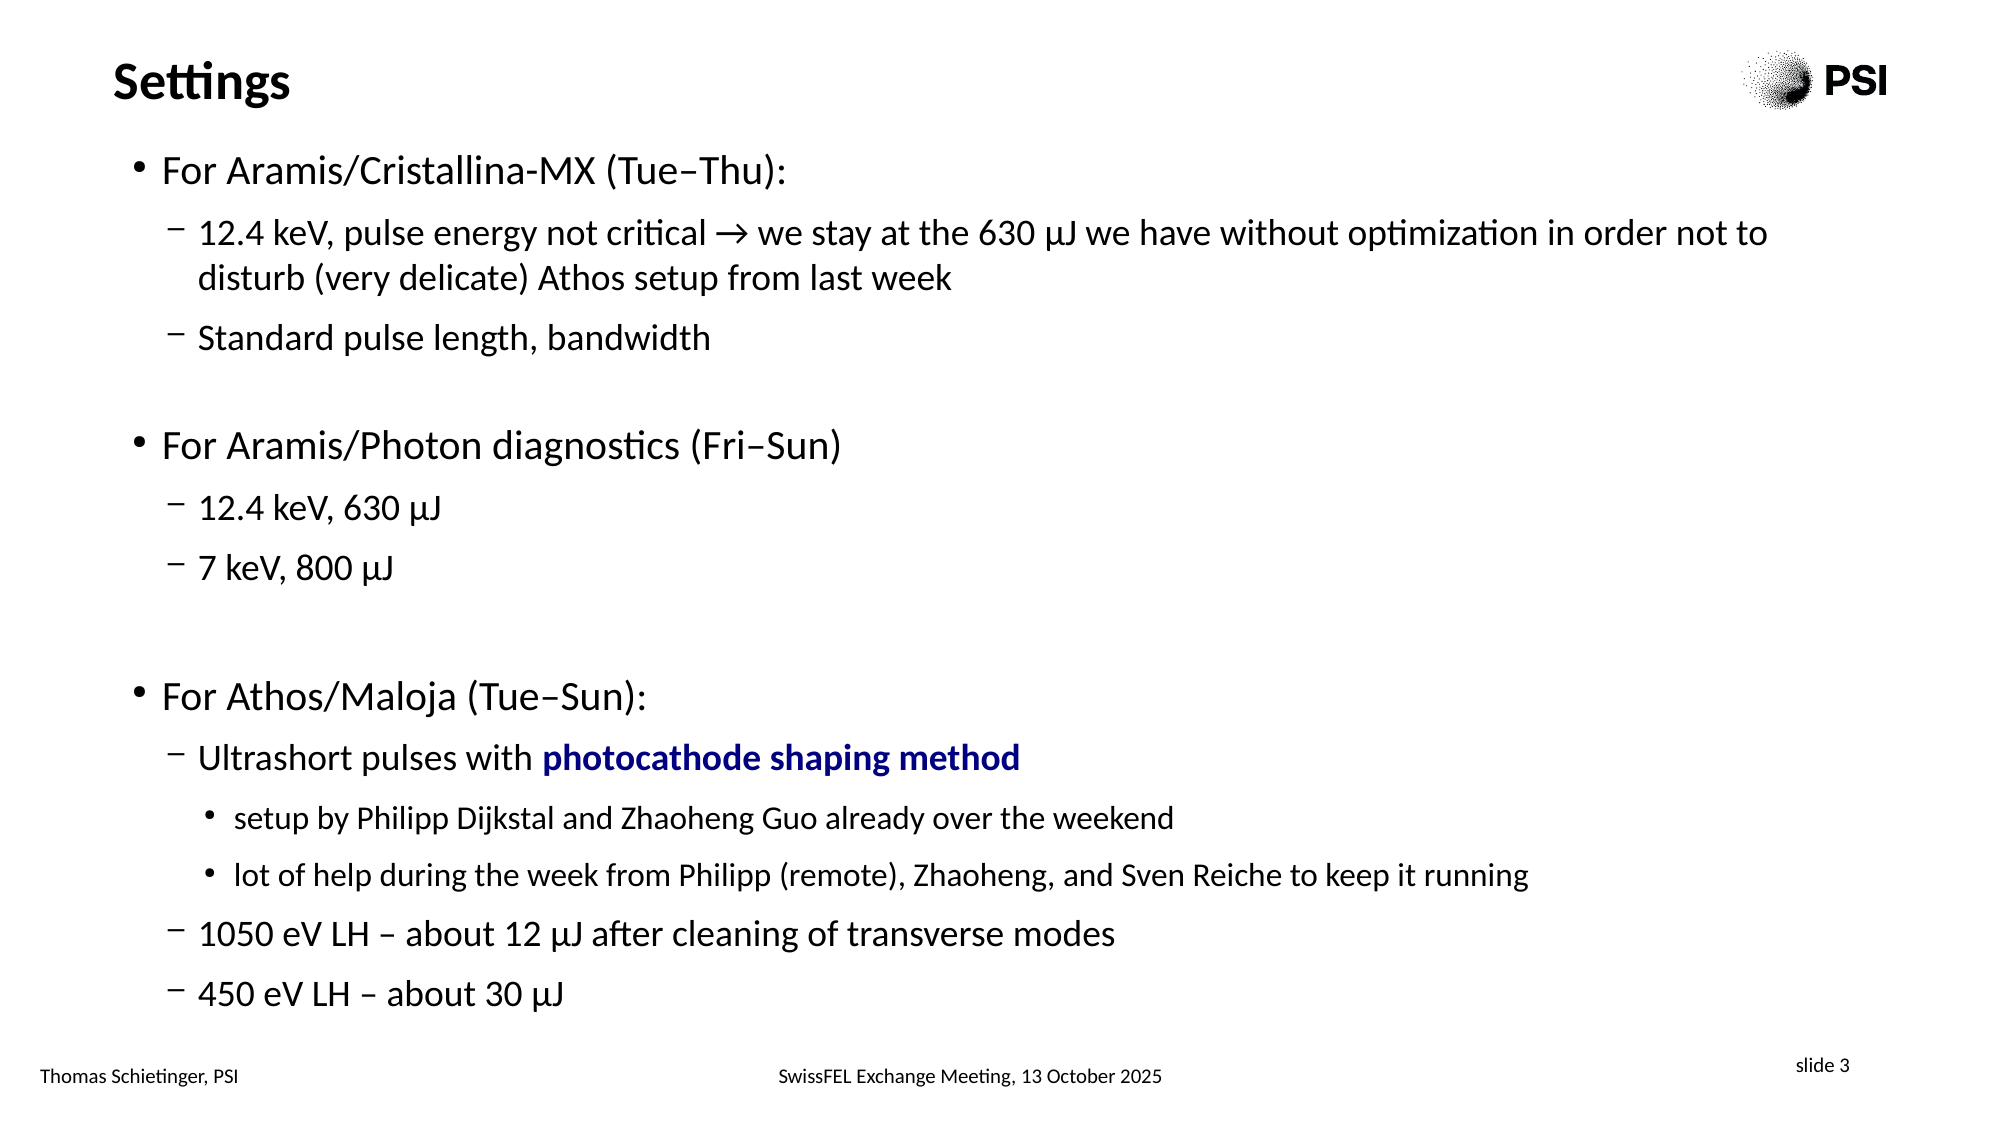

Settings
# For Aramis/Cristallina-MX (Tue–Thu):
12.4 keV, pulse energy not critical → we stay at the 630 µJ we have without optimization in order not to disturb (very delicate) Athos setup from last week
Standard pulse length, bandwidth
For Aramis/Photon diagnostics (Fri–Sun)
12.4 keV, 630 µJ
7 keV, 800 µJ
For Athos/Maloja (Tue–Sun):
Ultrashort pulses with photocathode shaping method
setup by Philipp Dijkstal and Zhaoheng Guo already over the weekend
lot of help during the week from Philipp (remote), Zhaoheng, and Sven Reiche to keep it running
1050 eV LH – about 12 µJ after cleaning of transverse modes
450 eV LH – about 30 µJ
3
PSI Center for Accelerator Science and Engineering